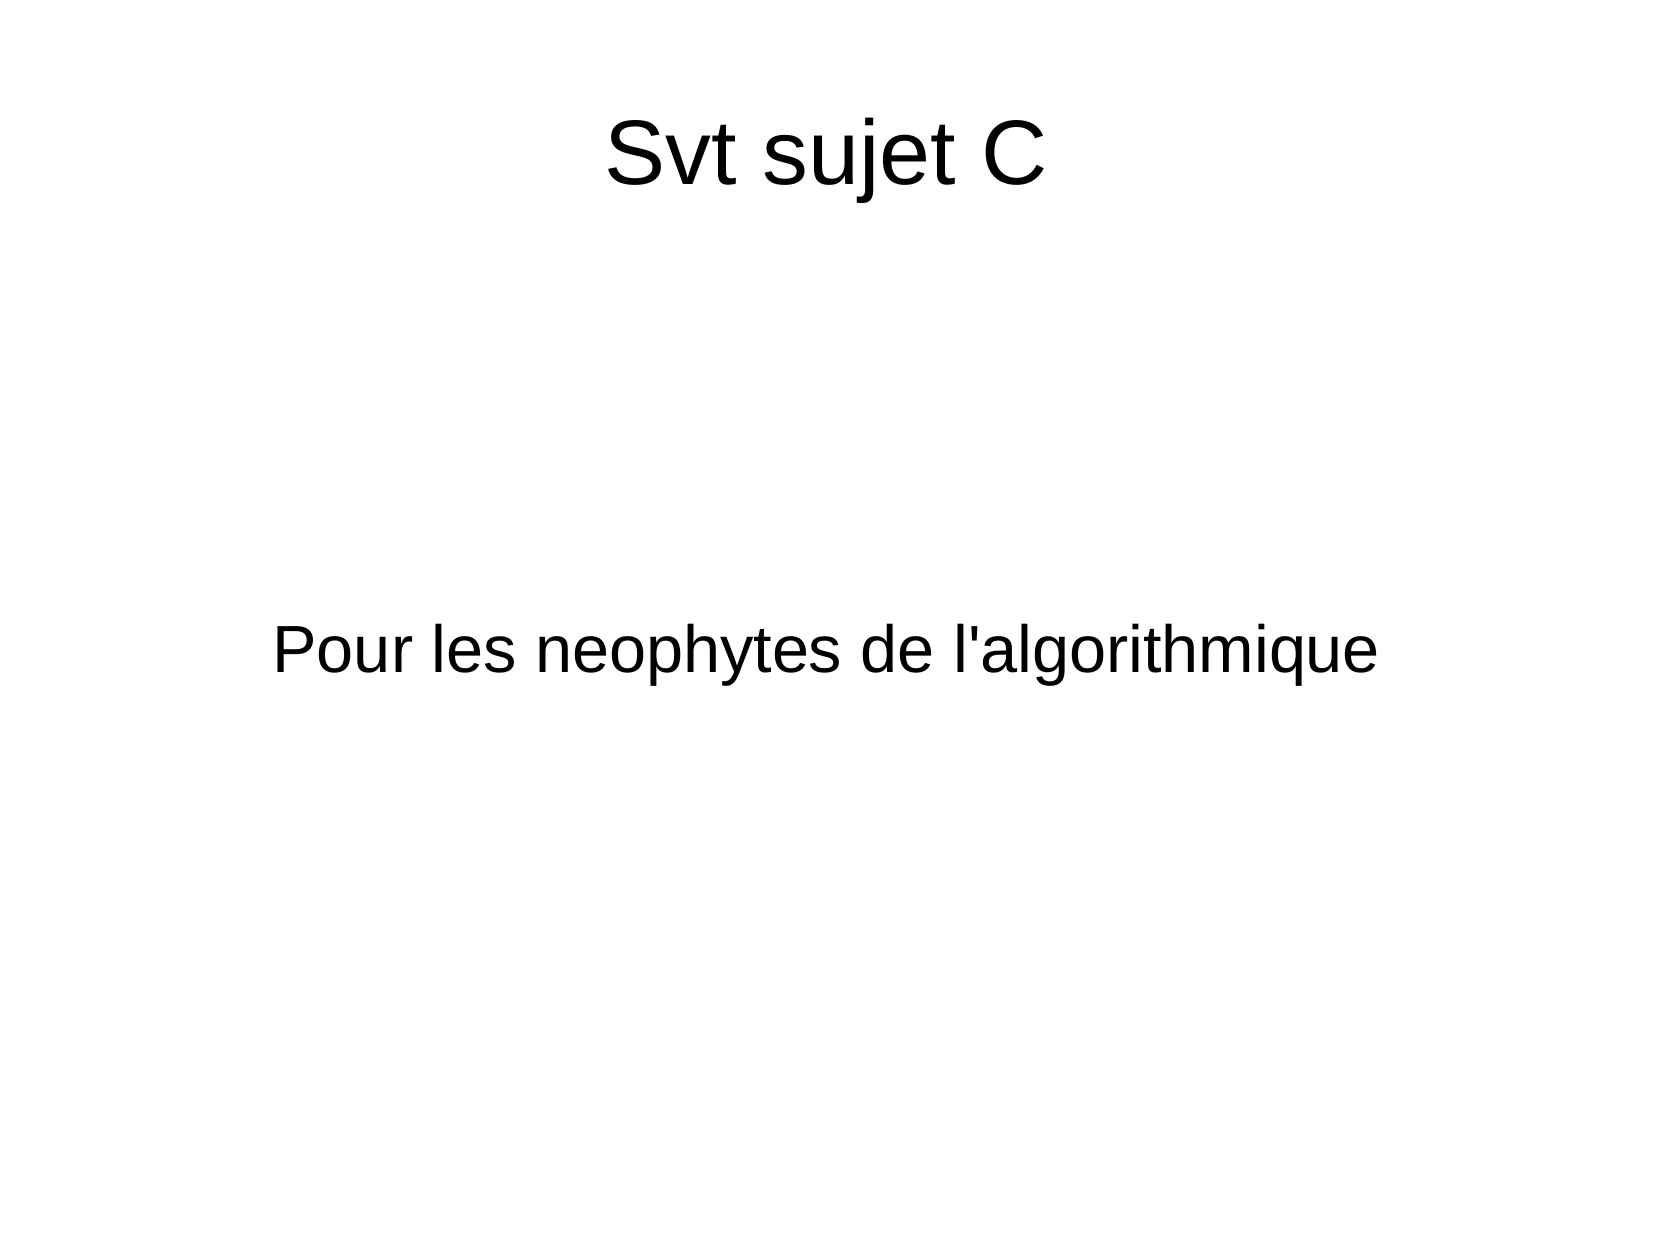

# Svt sujet C
Pour les neophytes de l'algorithmique